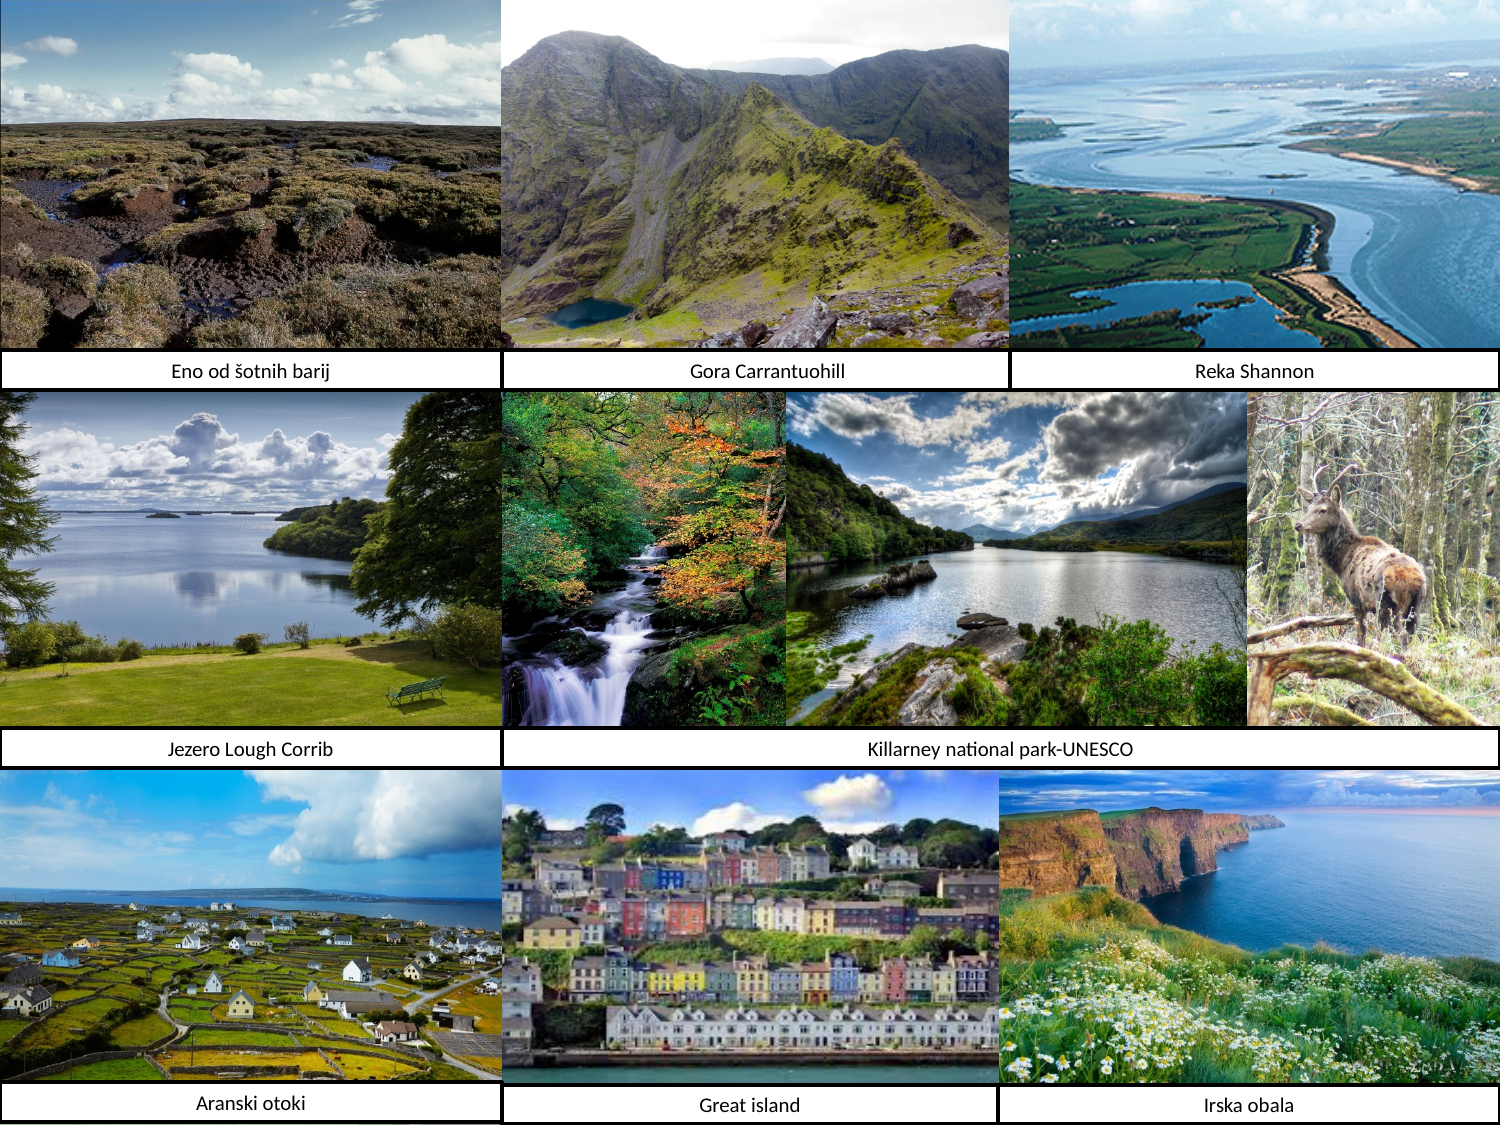

Eno od šotnih barij
 Gora Carrantuohill
Reka Shannon
Jezero Lough Corrib
Killarney national park-UNESCO
Aranski otoki
Great island
Irska obala